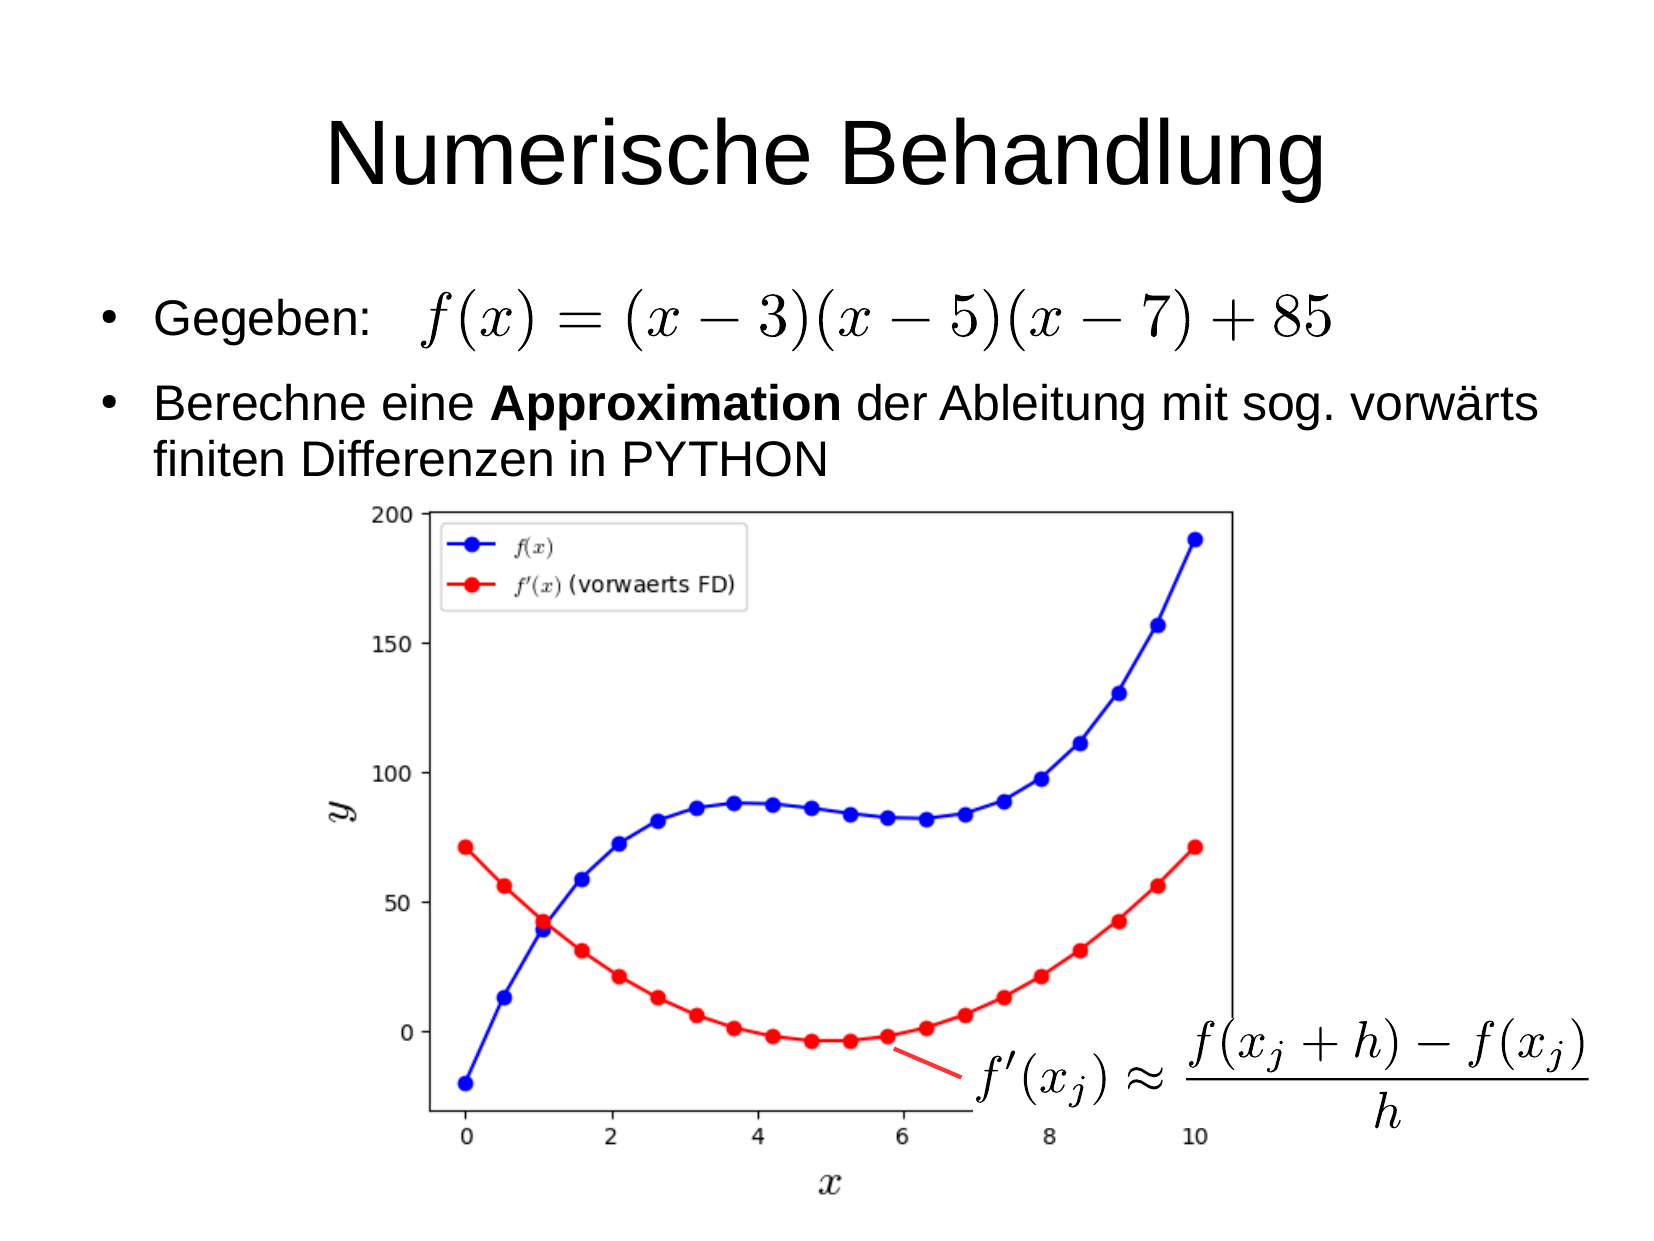

# Numerische Behandlung
Gegeben:
Berechne eine Approximation der Ableitung mit sog. vorwärts finiten Differenzen in PYTHON